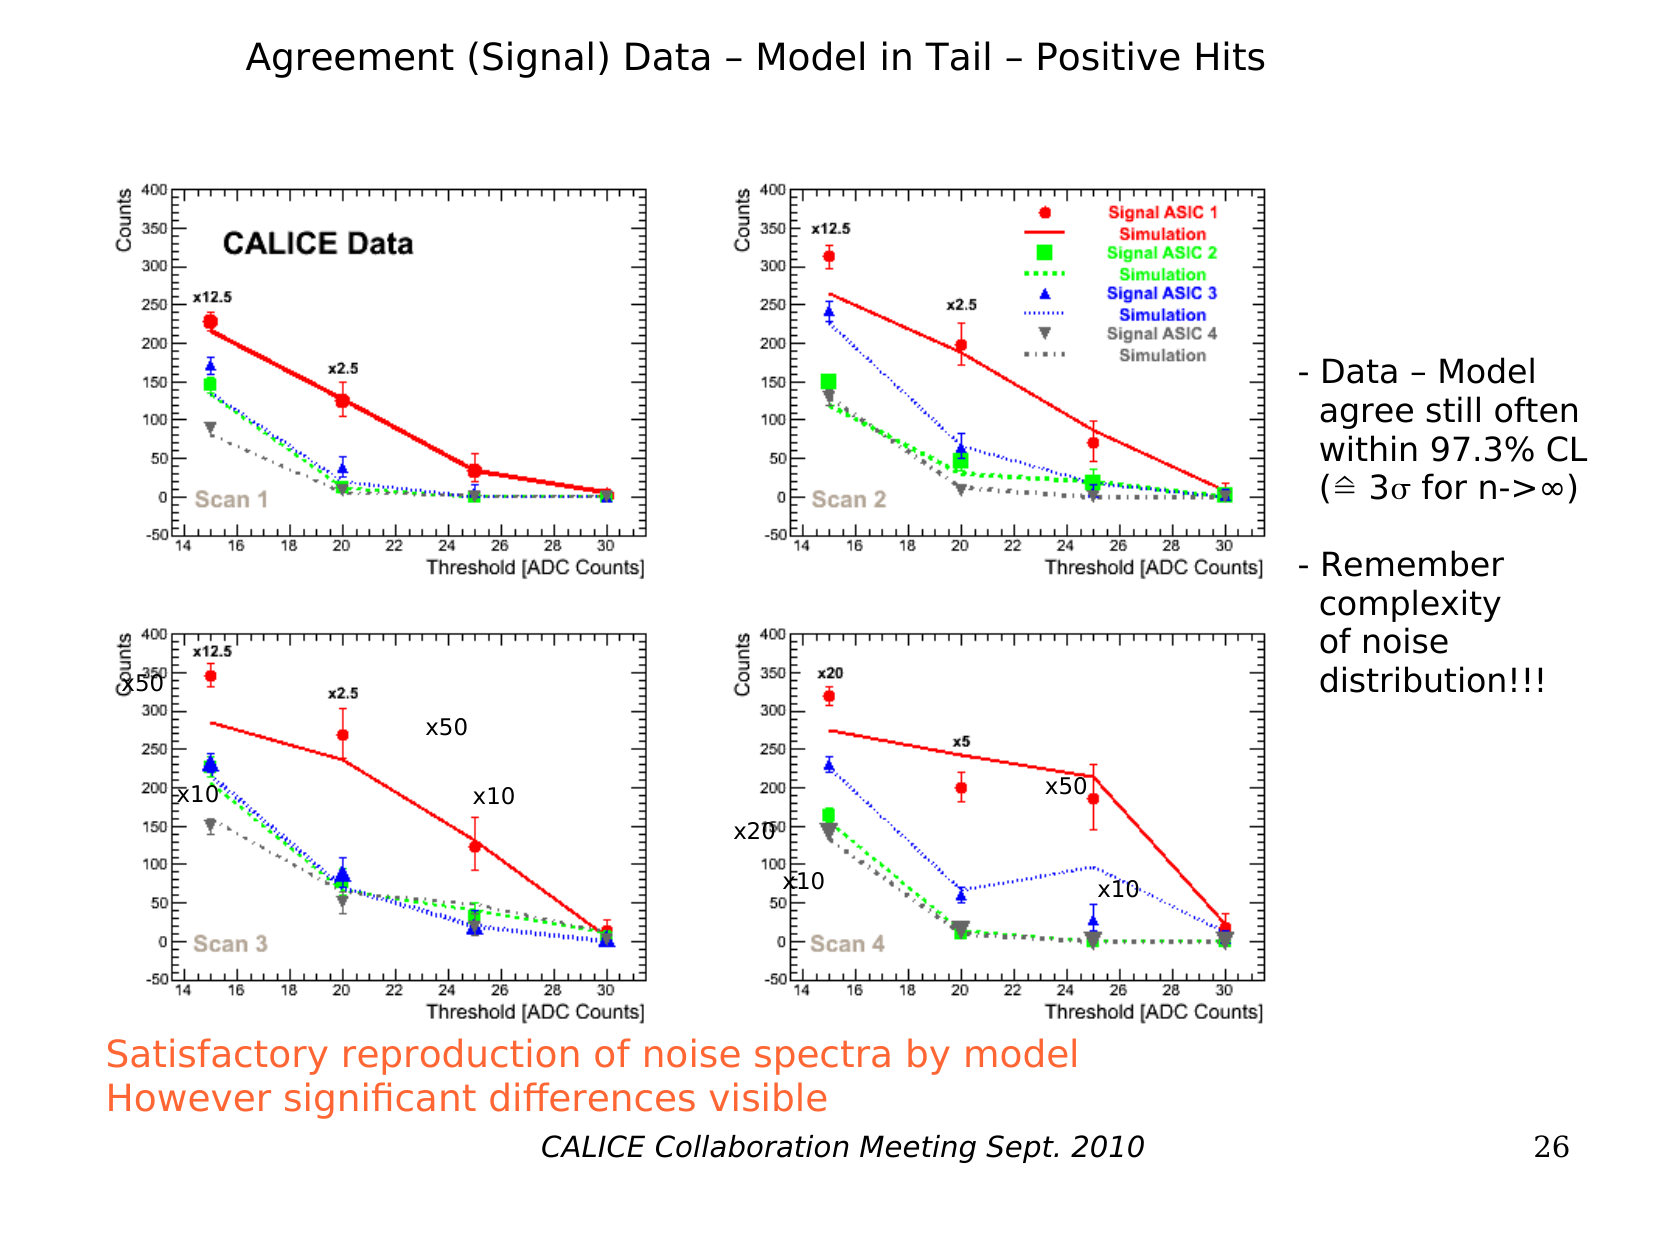

Agreement (Signal) Data – Model in Tail – Positive Hits
- Data – Model
 agree still often
 within 97.3% CL
 (≙ 3 for n->∞)
- Remember
 complexity
 of noise
 distribution!!!
x50
x50
x50
x10
x10
x20
x10
x10
Satisfactory reproduction of noise spectra by model
However significant differences visible
26